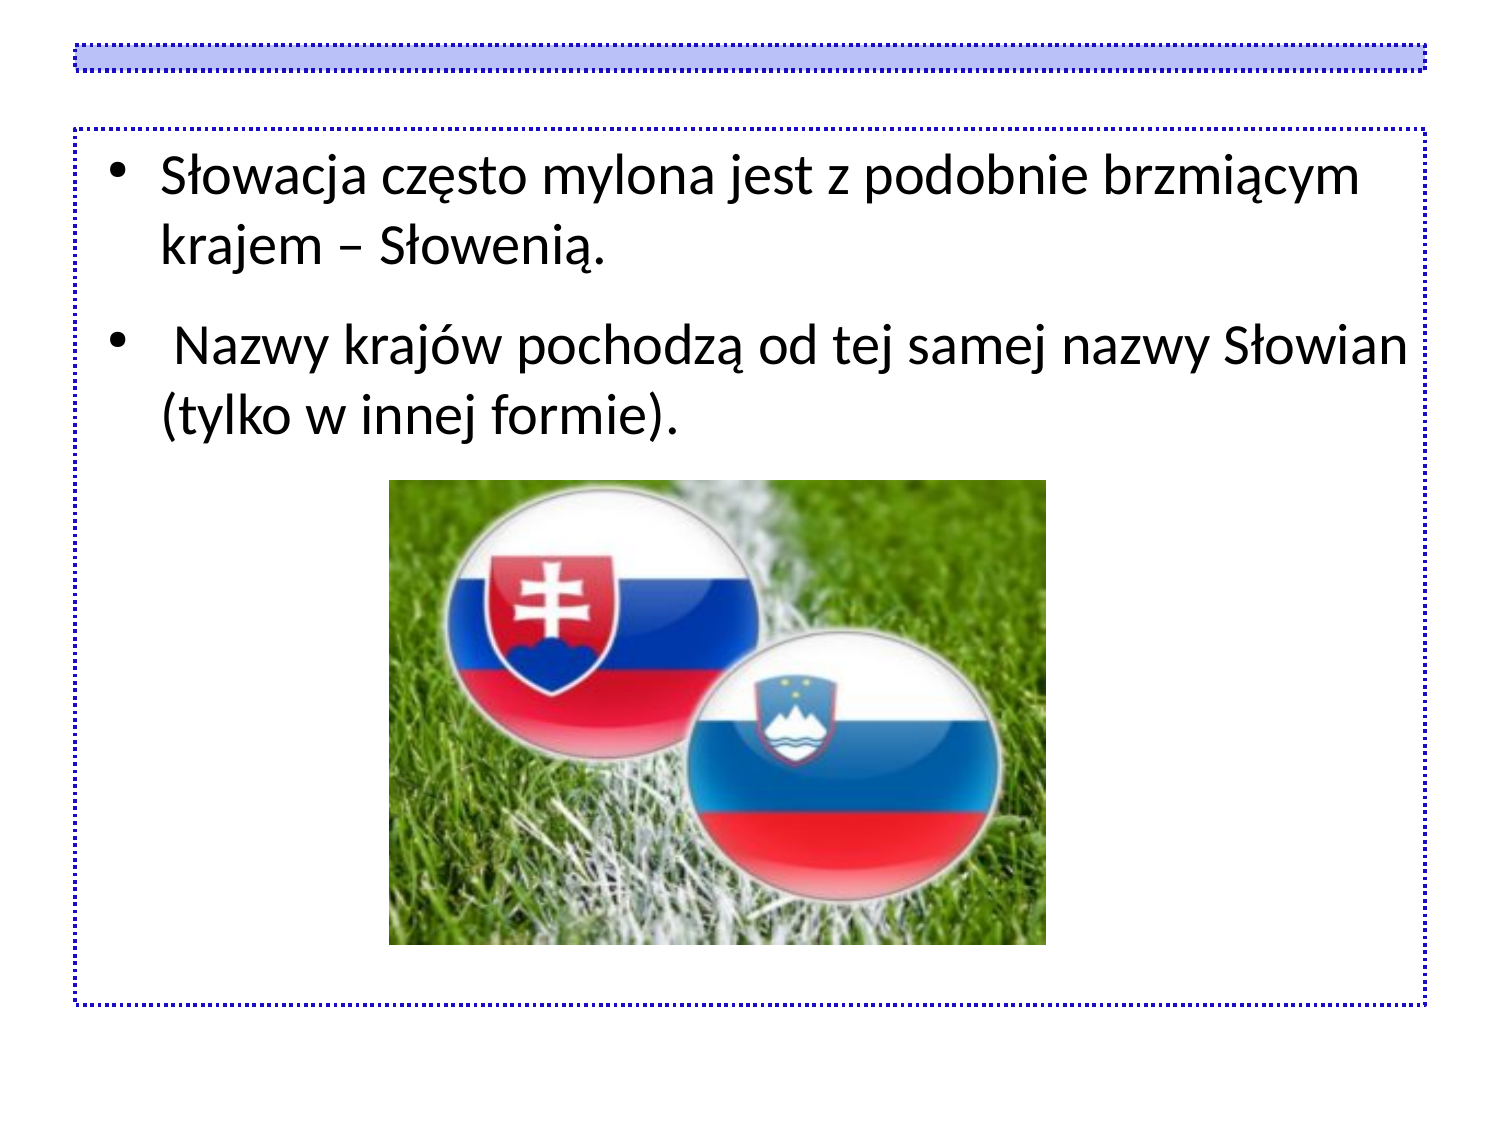

#
Słowacja często mylona jest z podobnie brzmiącym krajem – Słowenią.
 Nazwy krajów pochodzą od tej samej nazwy Słowian (tylko w innej formie).